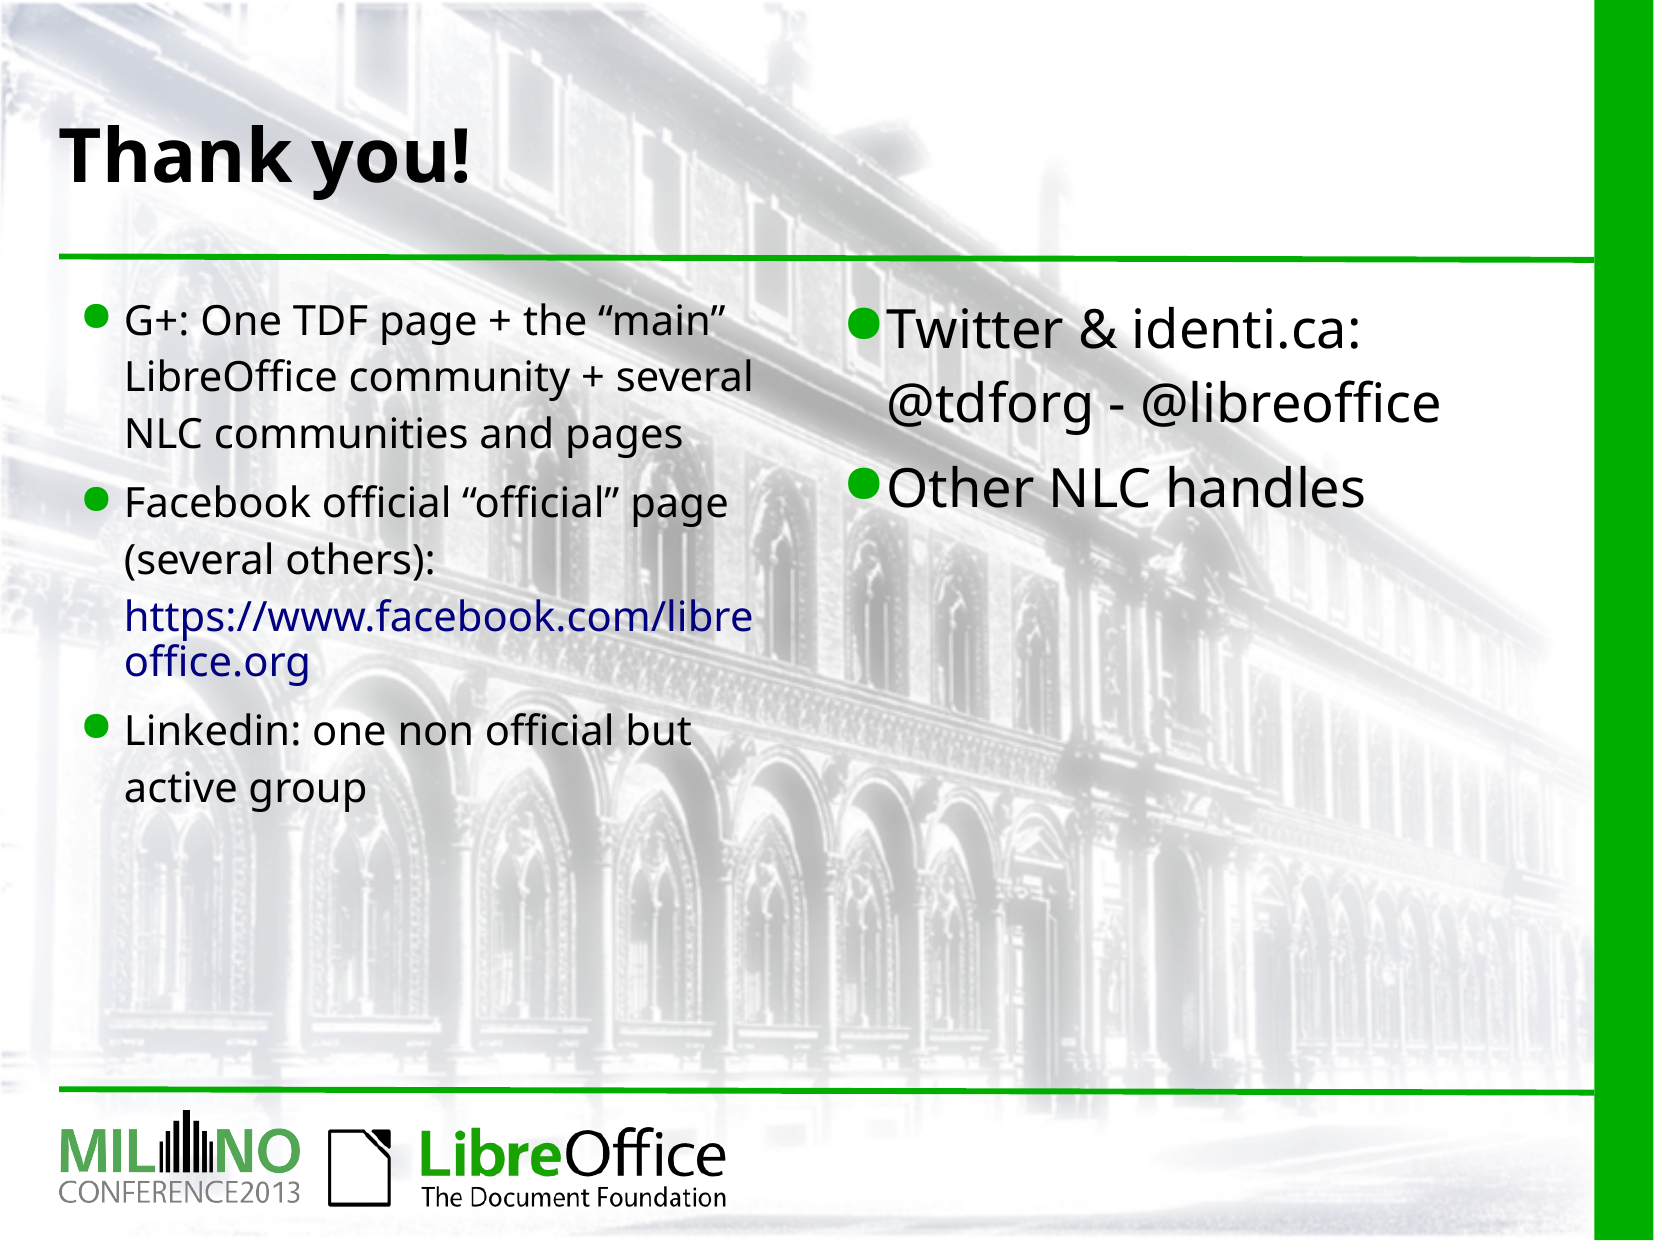

# Thank you!
G+: One TDF page + the “main” LibreOffice community + several NLC communities and pages
Facebook official “official” page (several others): https://www.facebook.com/libreoffice.org
Linkedin: one non official but active group
Twitter & identi.ca: @tdforg - @libreoffice
Other NLC handles